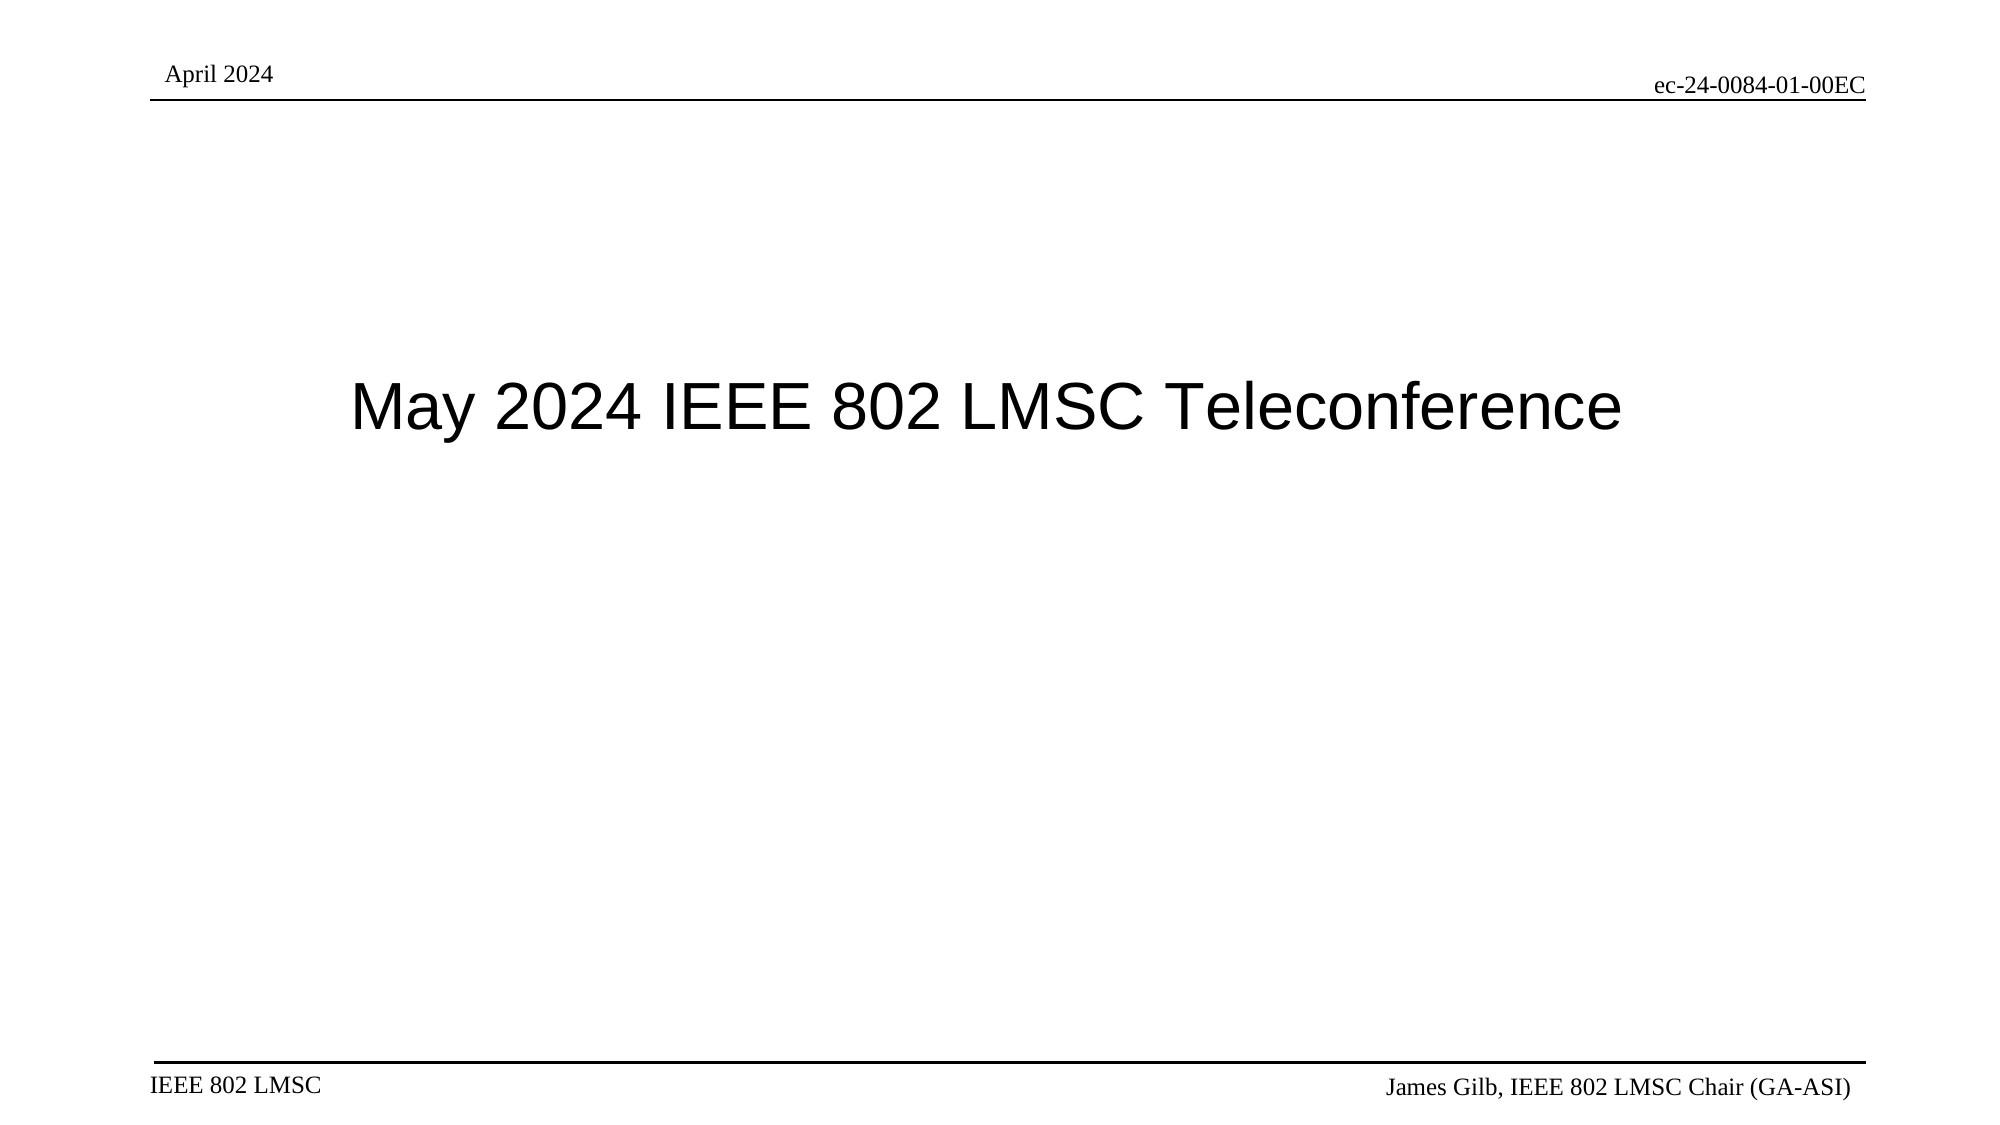

# May 2024 IEEE 802 LMSC Teleconference